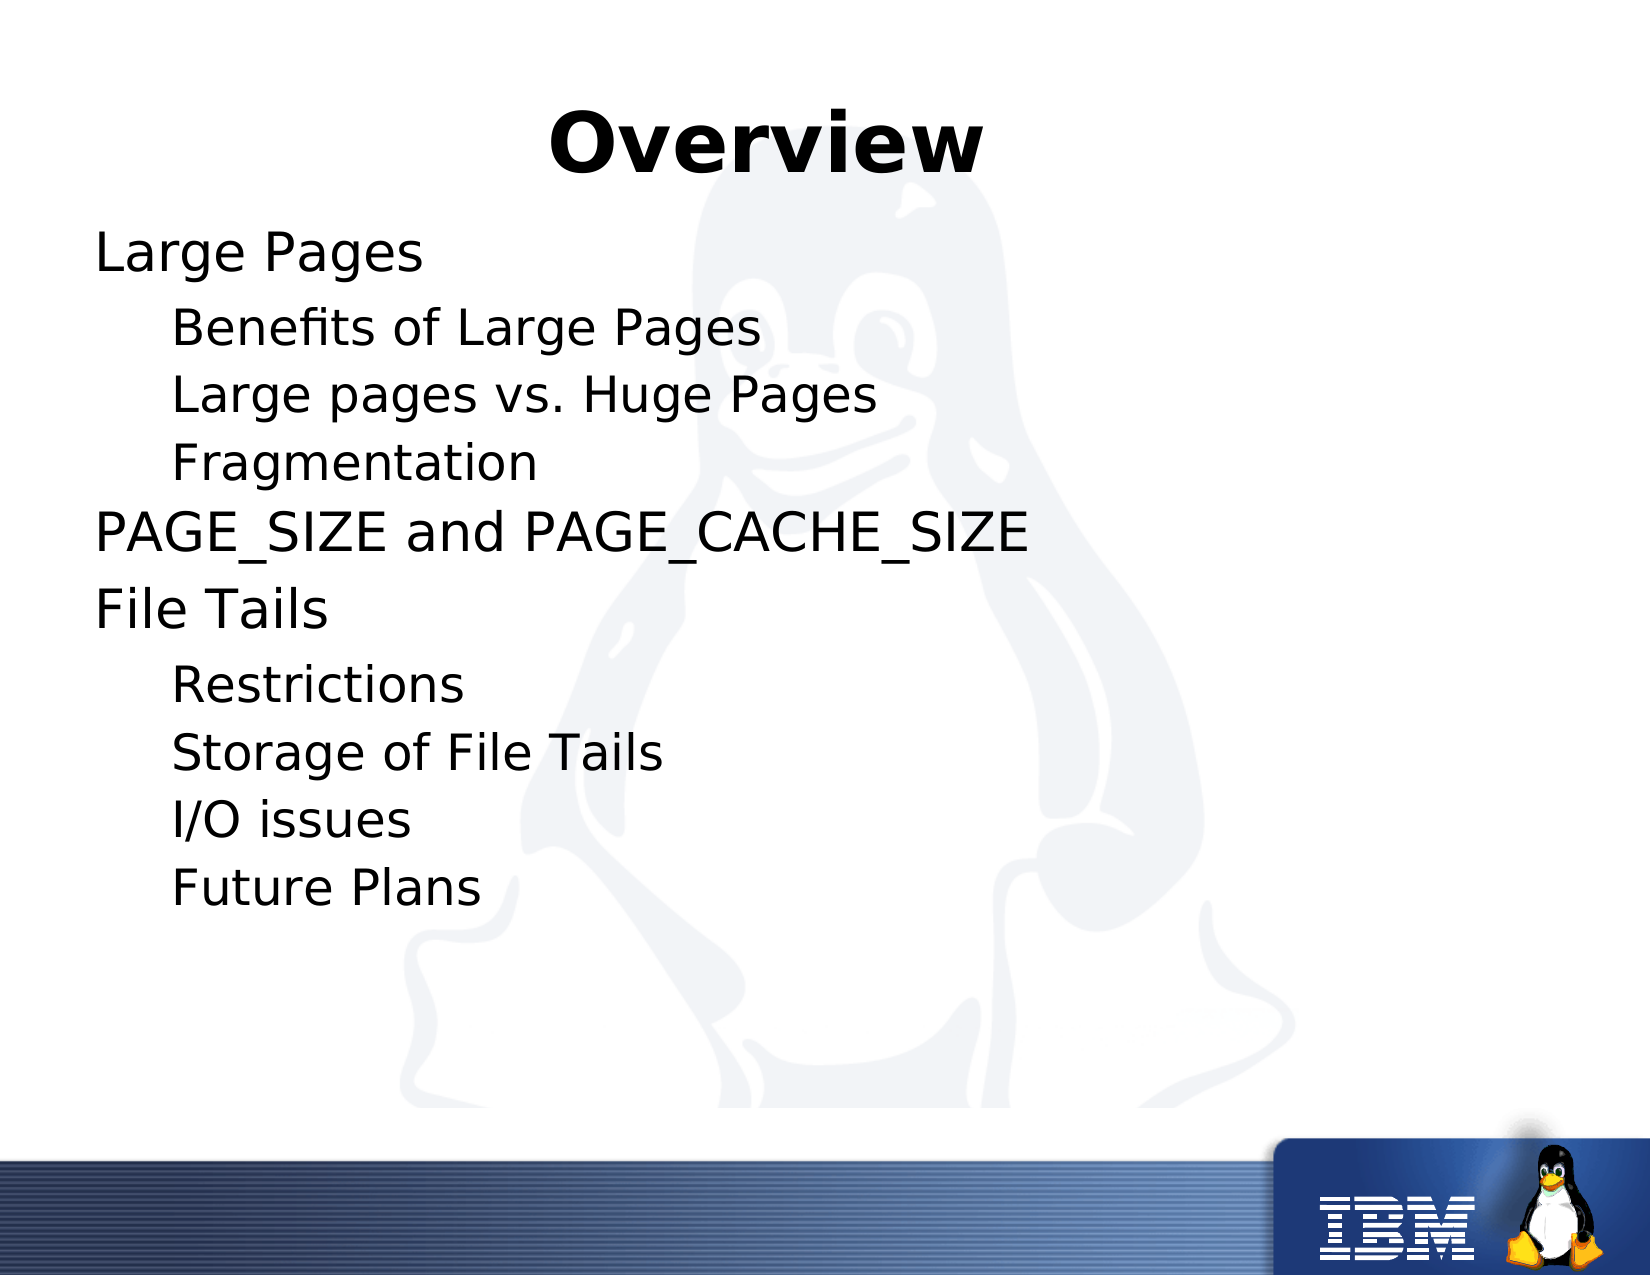

# Overview
Large Pages
Benefits of Large Pages
Large pages vs. Huge Pages
Fragmentation
PAGE_SIZE and PAGE_CACHE_SIZE
File Tails
Restrictions
Storage of File Tails
I/O issues
Future Plans